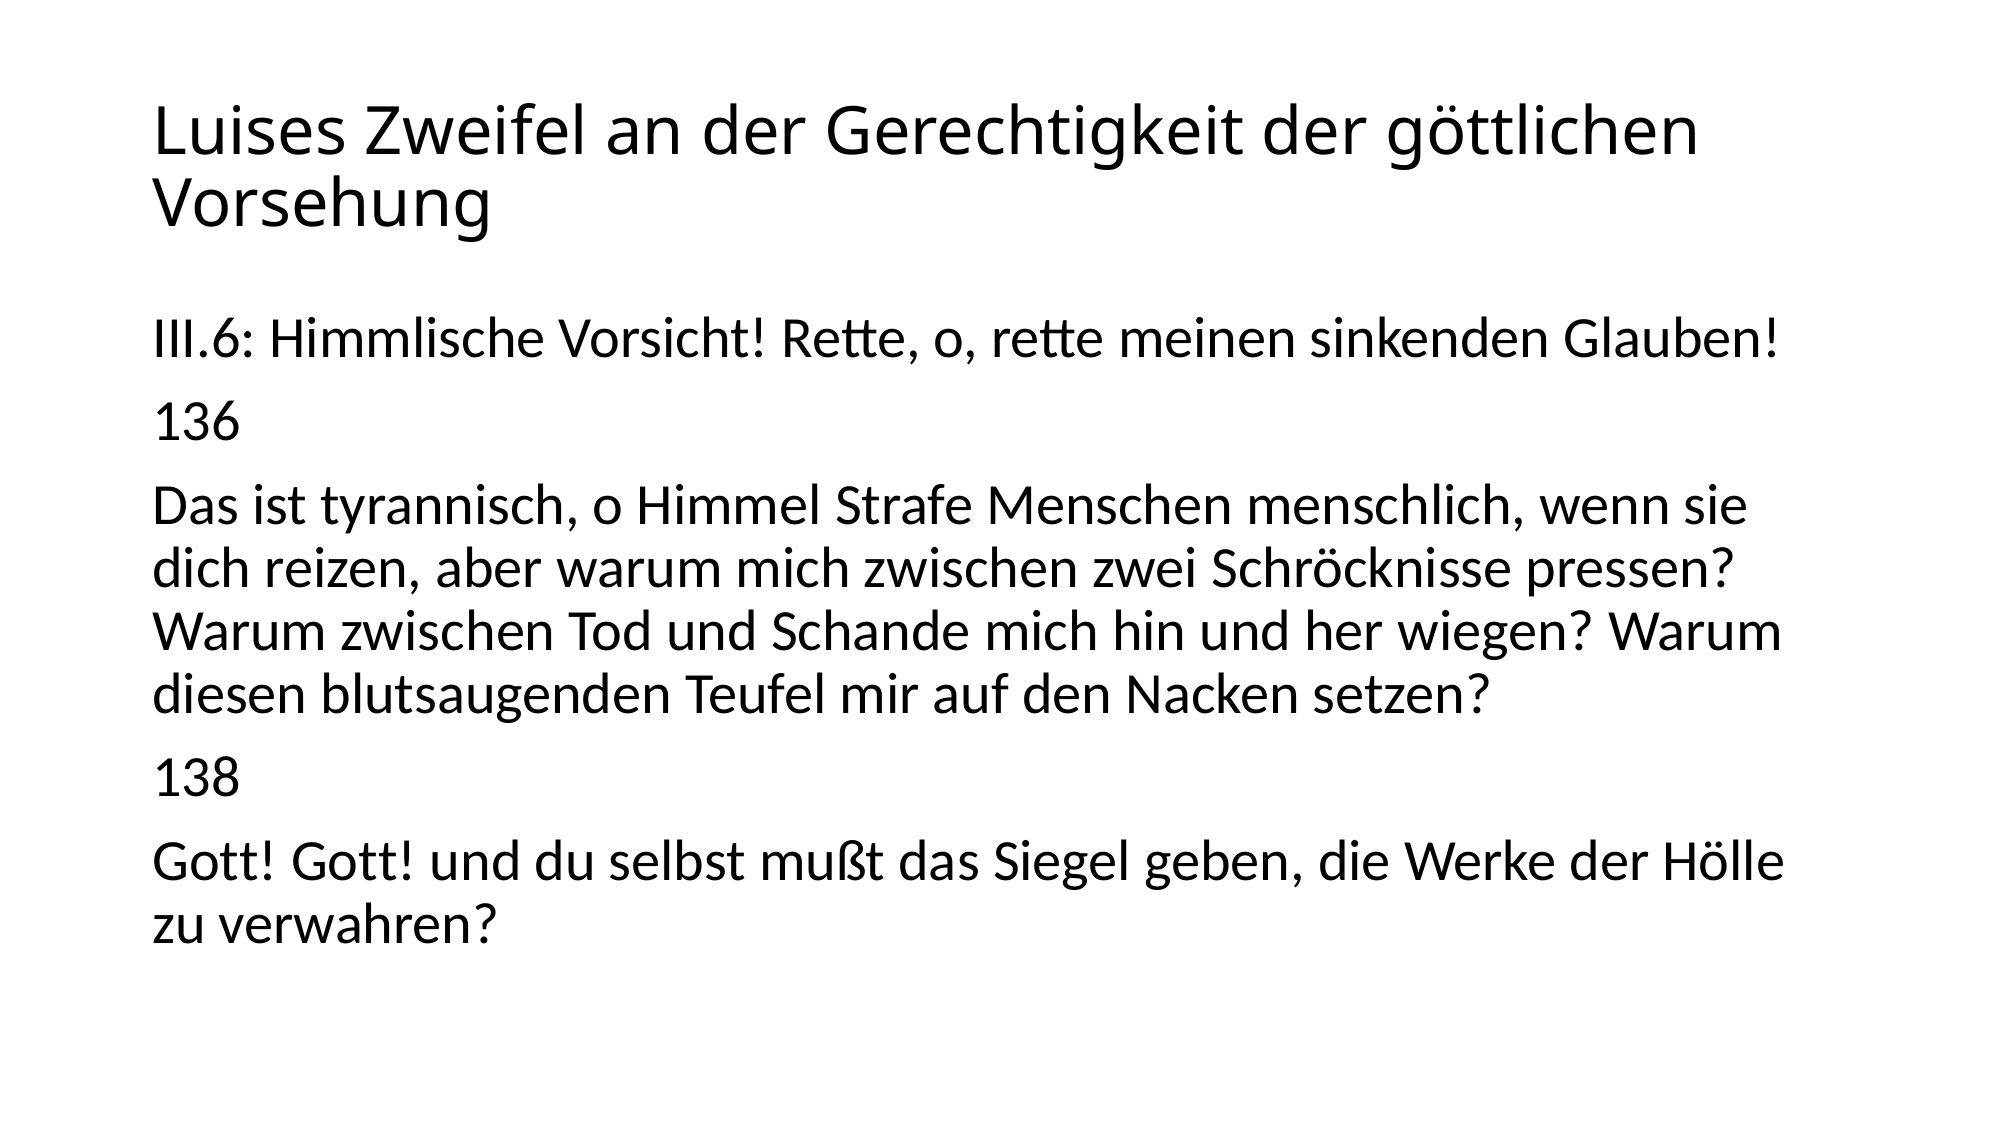

# Luises Zweifel an der Gerechtigkeit der göttlichen Vorsehung
III.6: Himmlische Vorsicht! Rette, o, rette meinen sinkenden Glauben!
136
Das ist tyrannisch, o Himmel Strafe Menschen menschlich, wenn sie dich reizen, aber warum mich zwischen zwei Schröcknisse pressen? Warum zwischen Tod und Schande mich hin und her wiegen? Warum diesen blutsaugenden Teufel mir auf den Nacken setzen?
138
Gott! Gott! und du selbst mußt das Siegel geben, die Werke der Hölle zu verwahren?